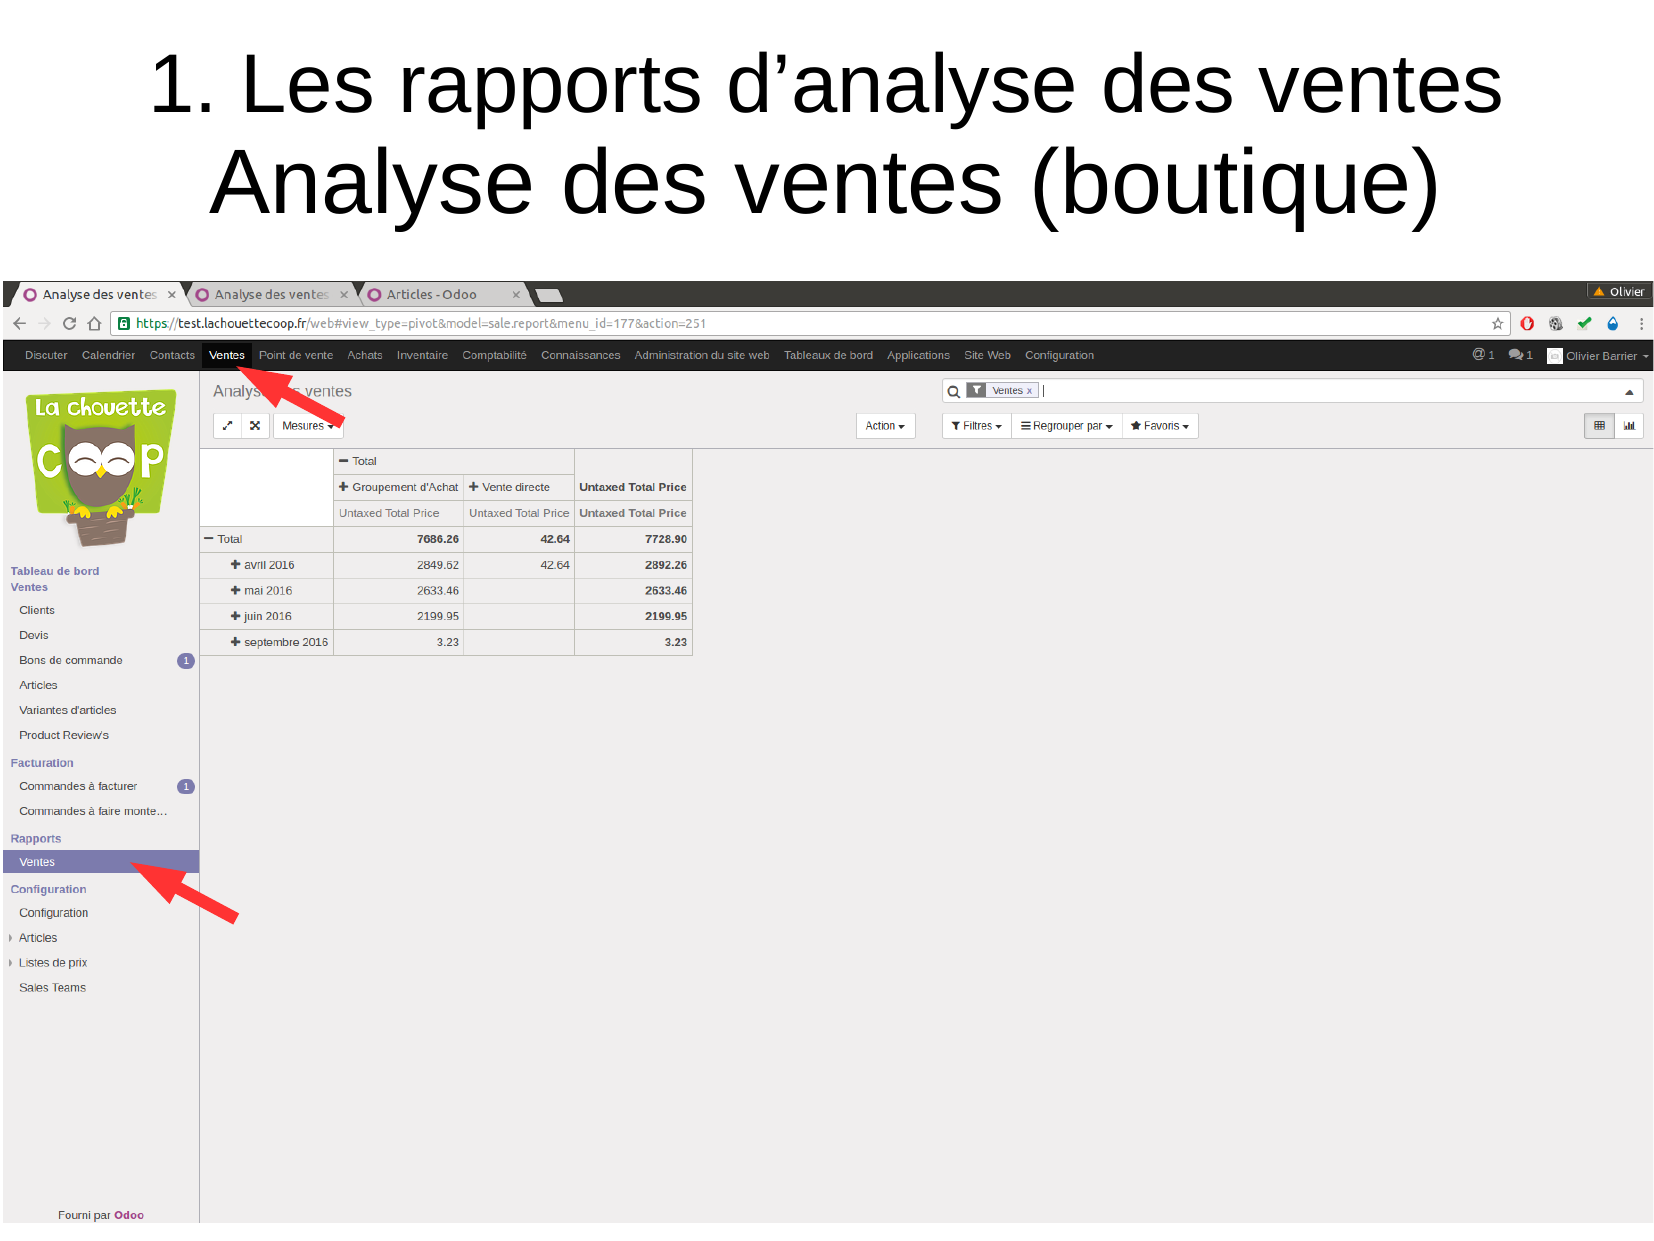

# 1. Les rapports d’analyse des ventes Analyse des ventes (boutique)